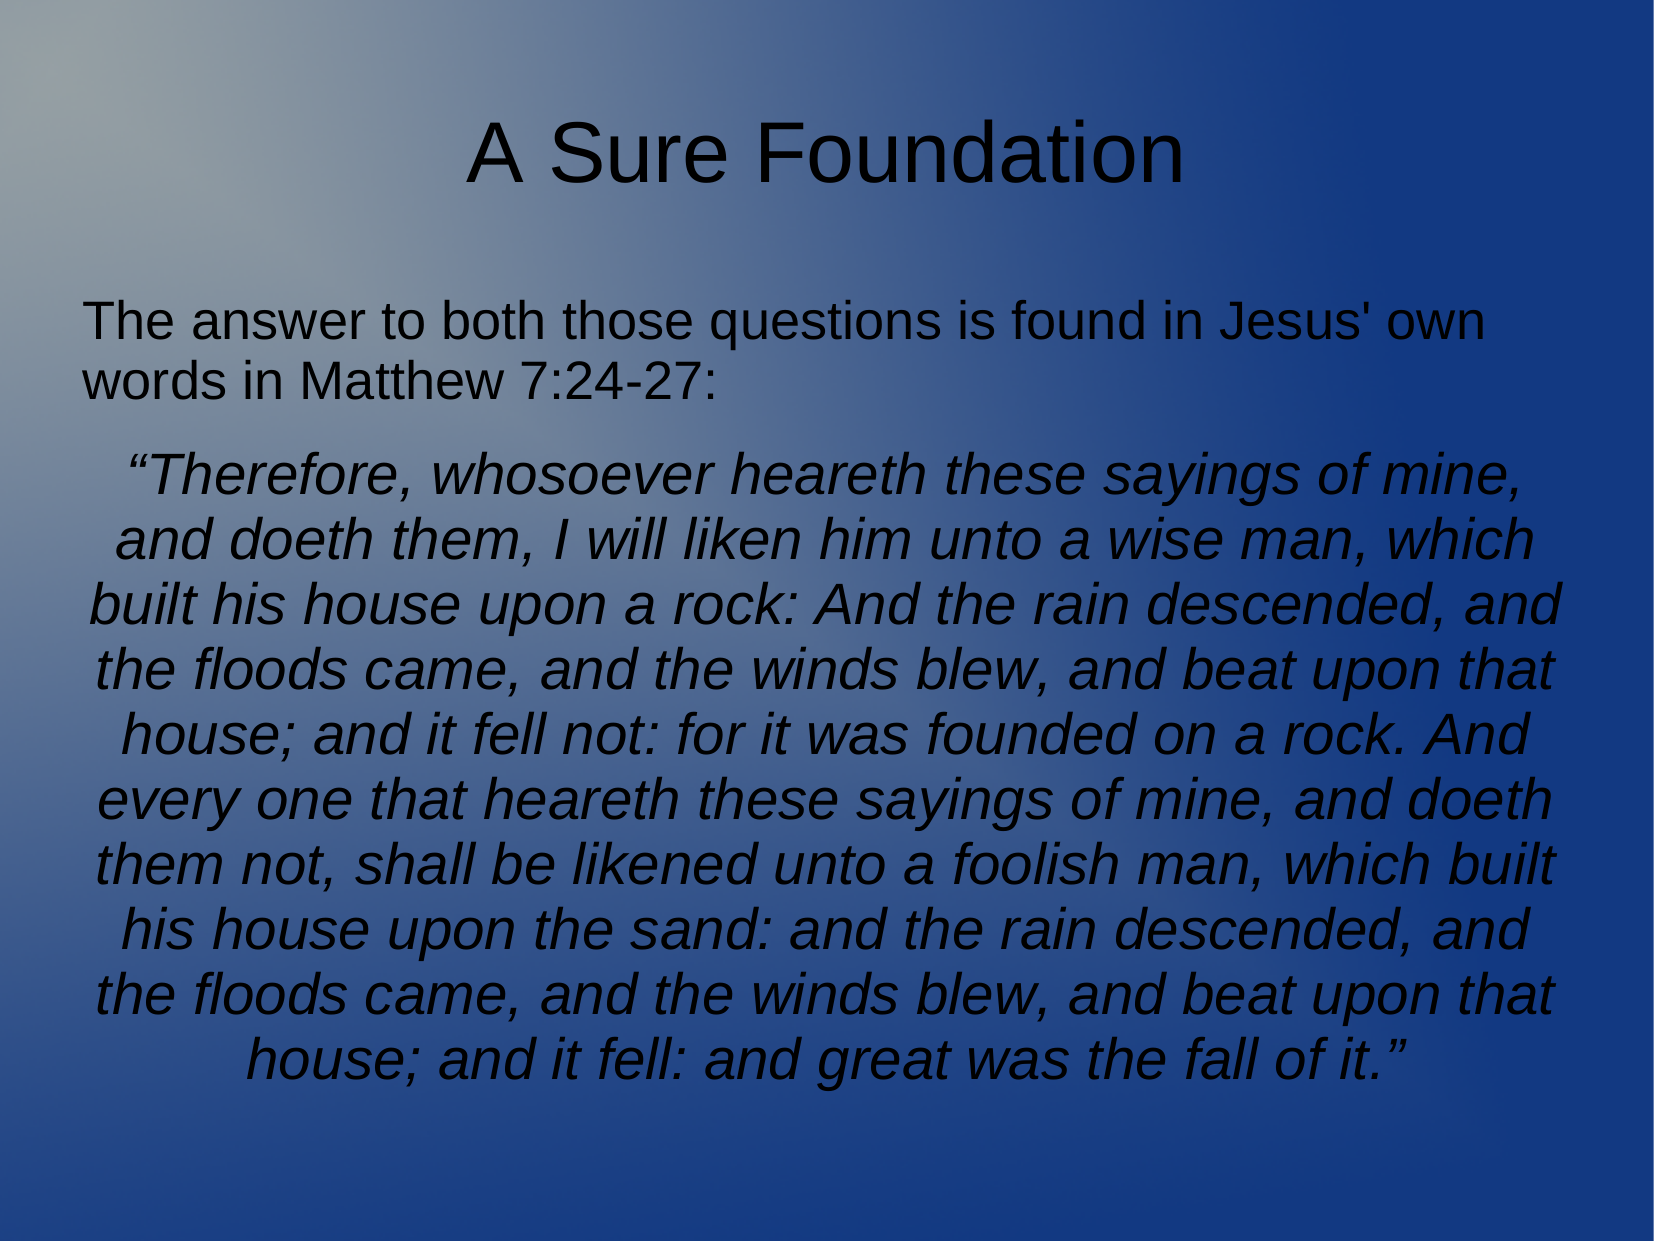

# A Sure Foundation
The answer to both those questions is found in Jesus' own words in Matthew 7:24-27:
“Therefore, whosoever heareth these sayings of mine, and doeth them, I will liken him unto a wise man, which built his house upon a rock: And the rain descended, and the floods came, and the winds blew, and beat upon that house; and it fell not: for it was founded on a rock. And every one that heareth these sayings of mine, and doeth them not, shall be likened unto a foolish man, which built his house upon the sand: and the rain descended, and the floods came, and the winds blew, and beat upon that house; and it fell: and great was the fall of it.”